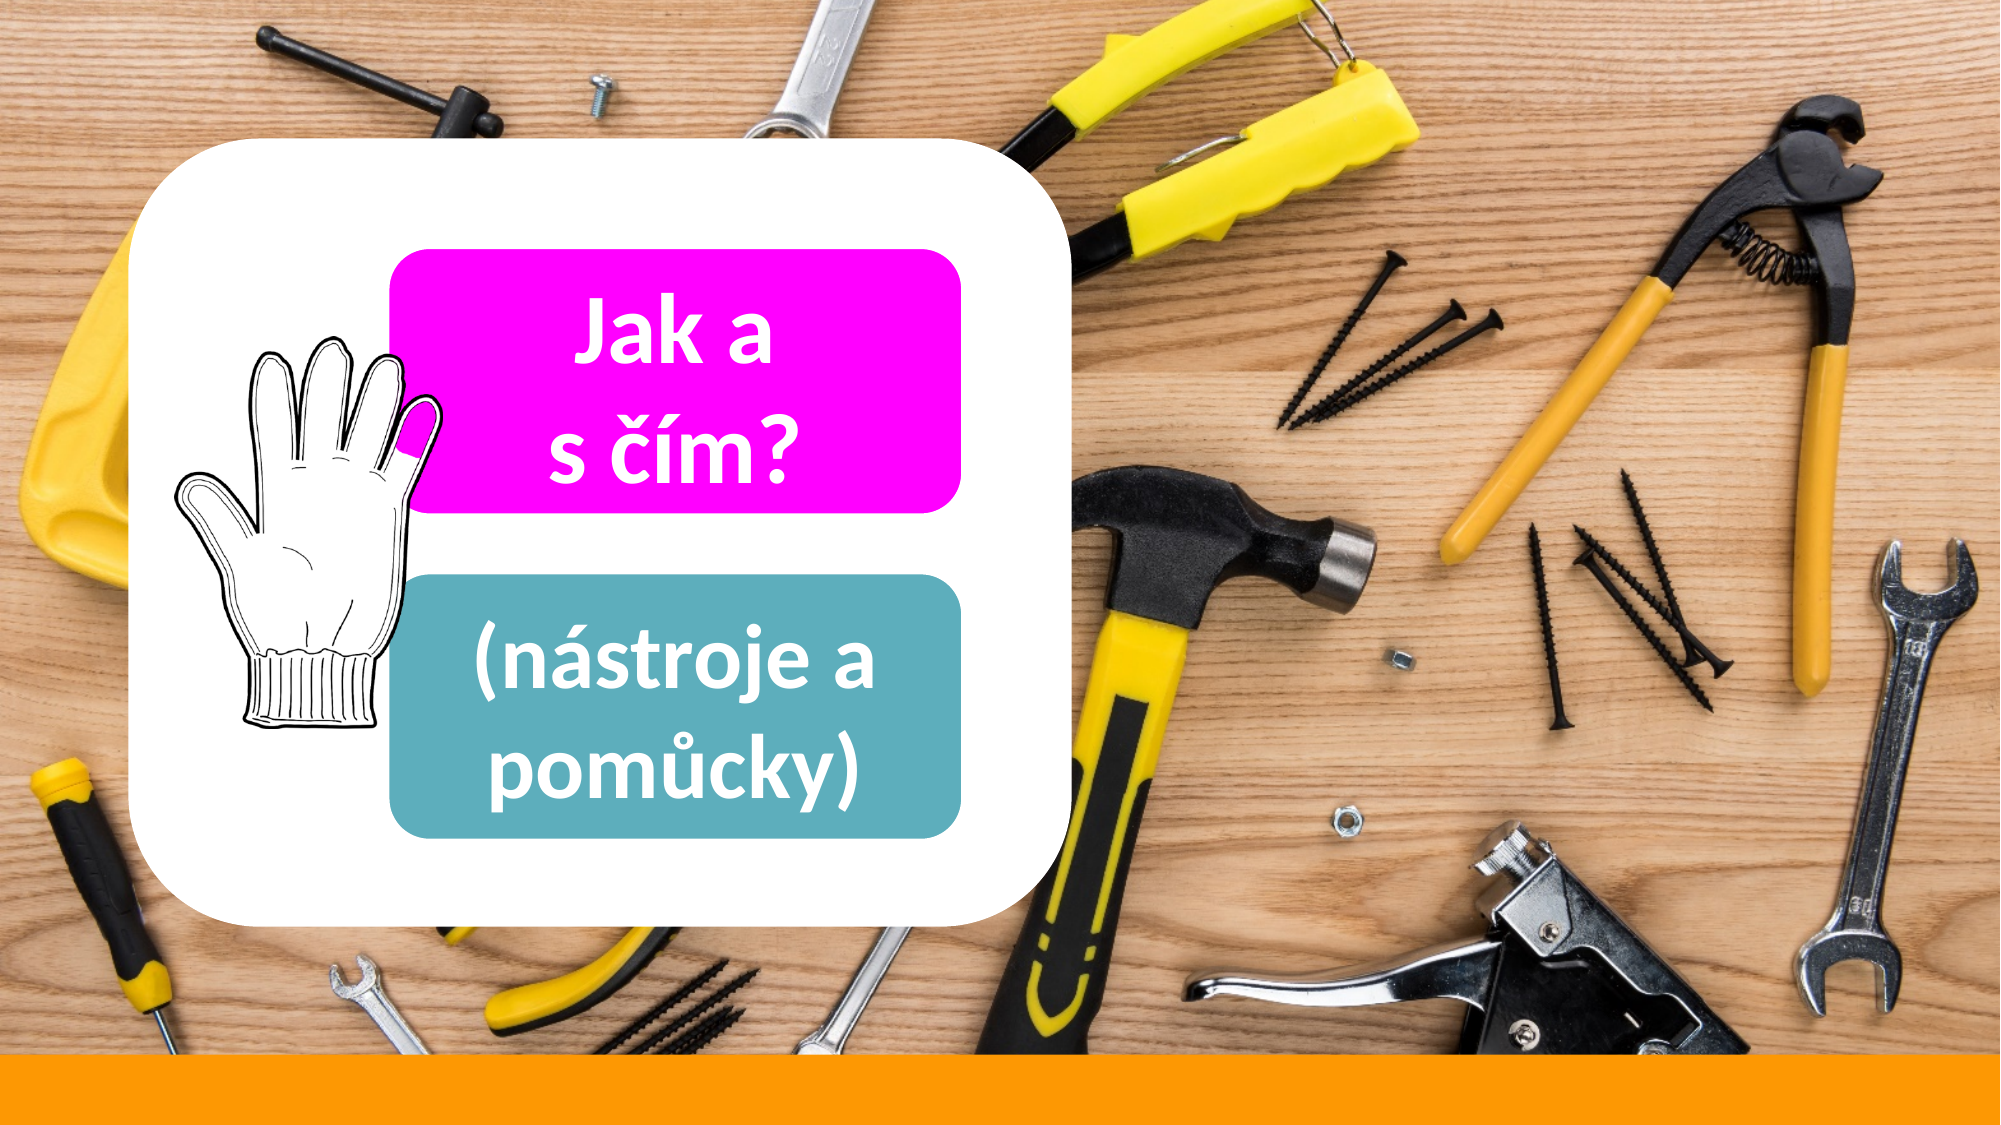

Jak a
s čím?
(nástroje a pomůcky)